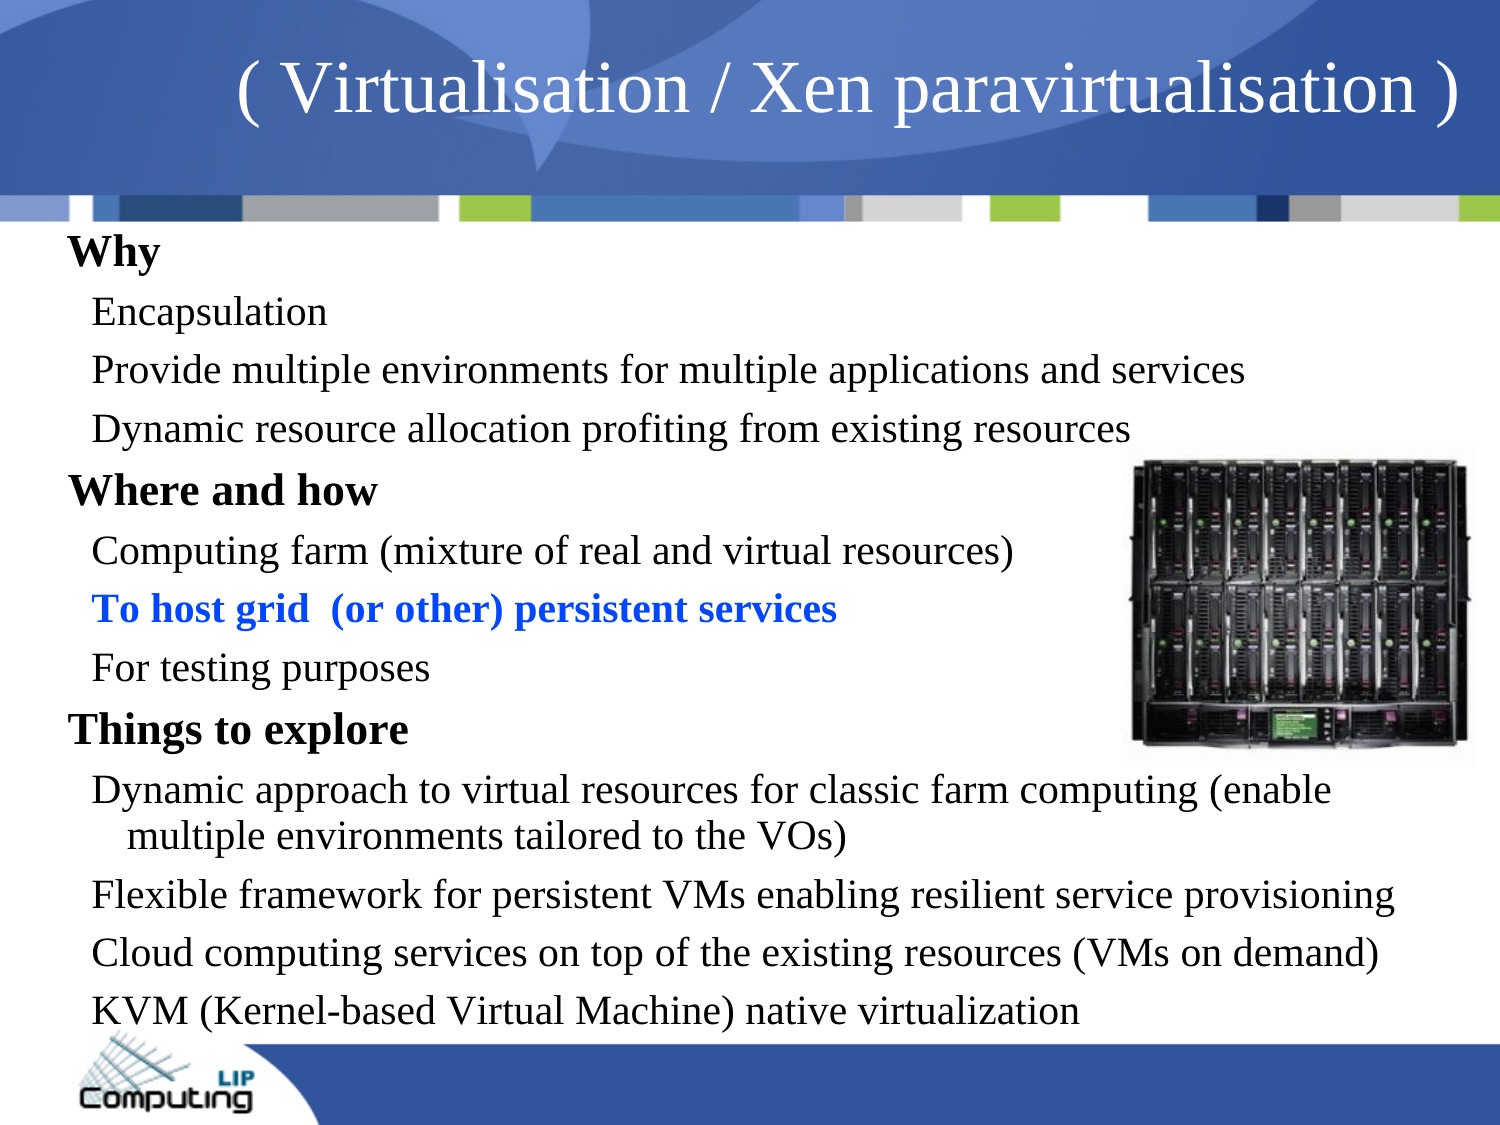

( Virtualisation / Xen paravirtualisation )
 Why
Encapsulation
Provide multiple environments for multiple applications and services
Dynamic resource allocation profiting from existing resources
 Where and how
Computing farm (mixture of real and virtual resources)‏
To host grid (or other) persistent services
For testing purposes
 Things to explore
Dynamic approach to virtual resources for classic farm computing (enable multiple environments tailored to the VOs)‏
Flexible framework for persistent VMs enabling resilient service provisioning
Cloud computing services on top of the existing resources (VMs on demand)‏
KVM (Kernel-based Virtual Machine) native virtualization